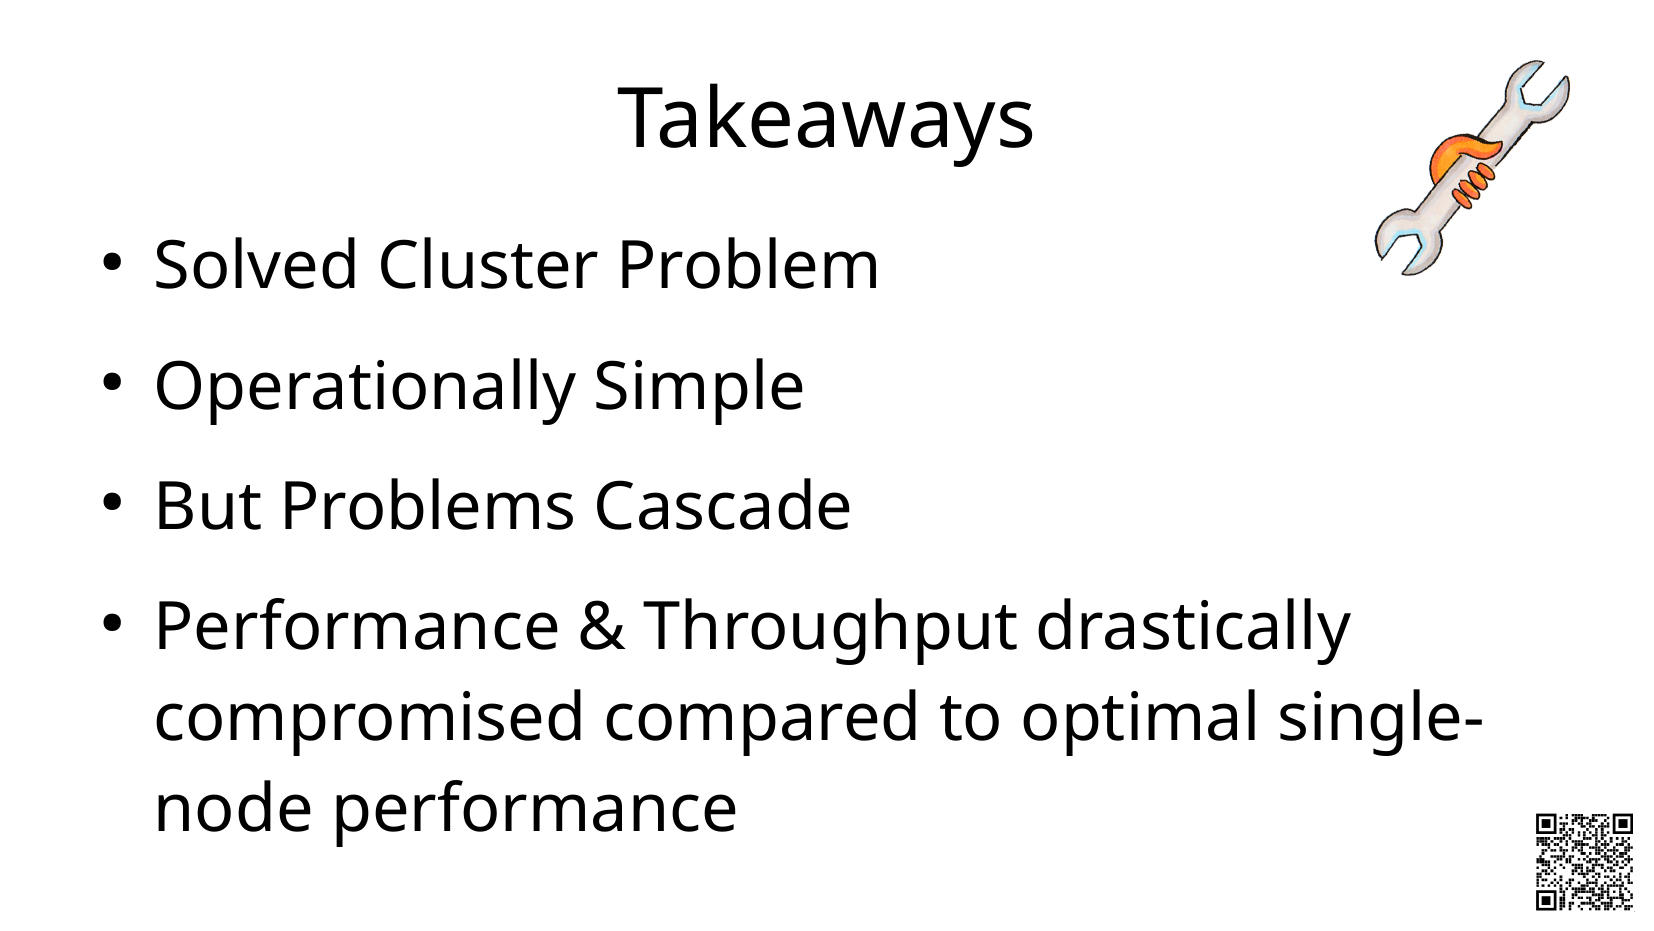

Takeaways
# Solved Cluster Problem
Operationally Simple
But Problems Cascade
Performance & Throughput drastically compromised compared to optimal single-node performance